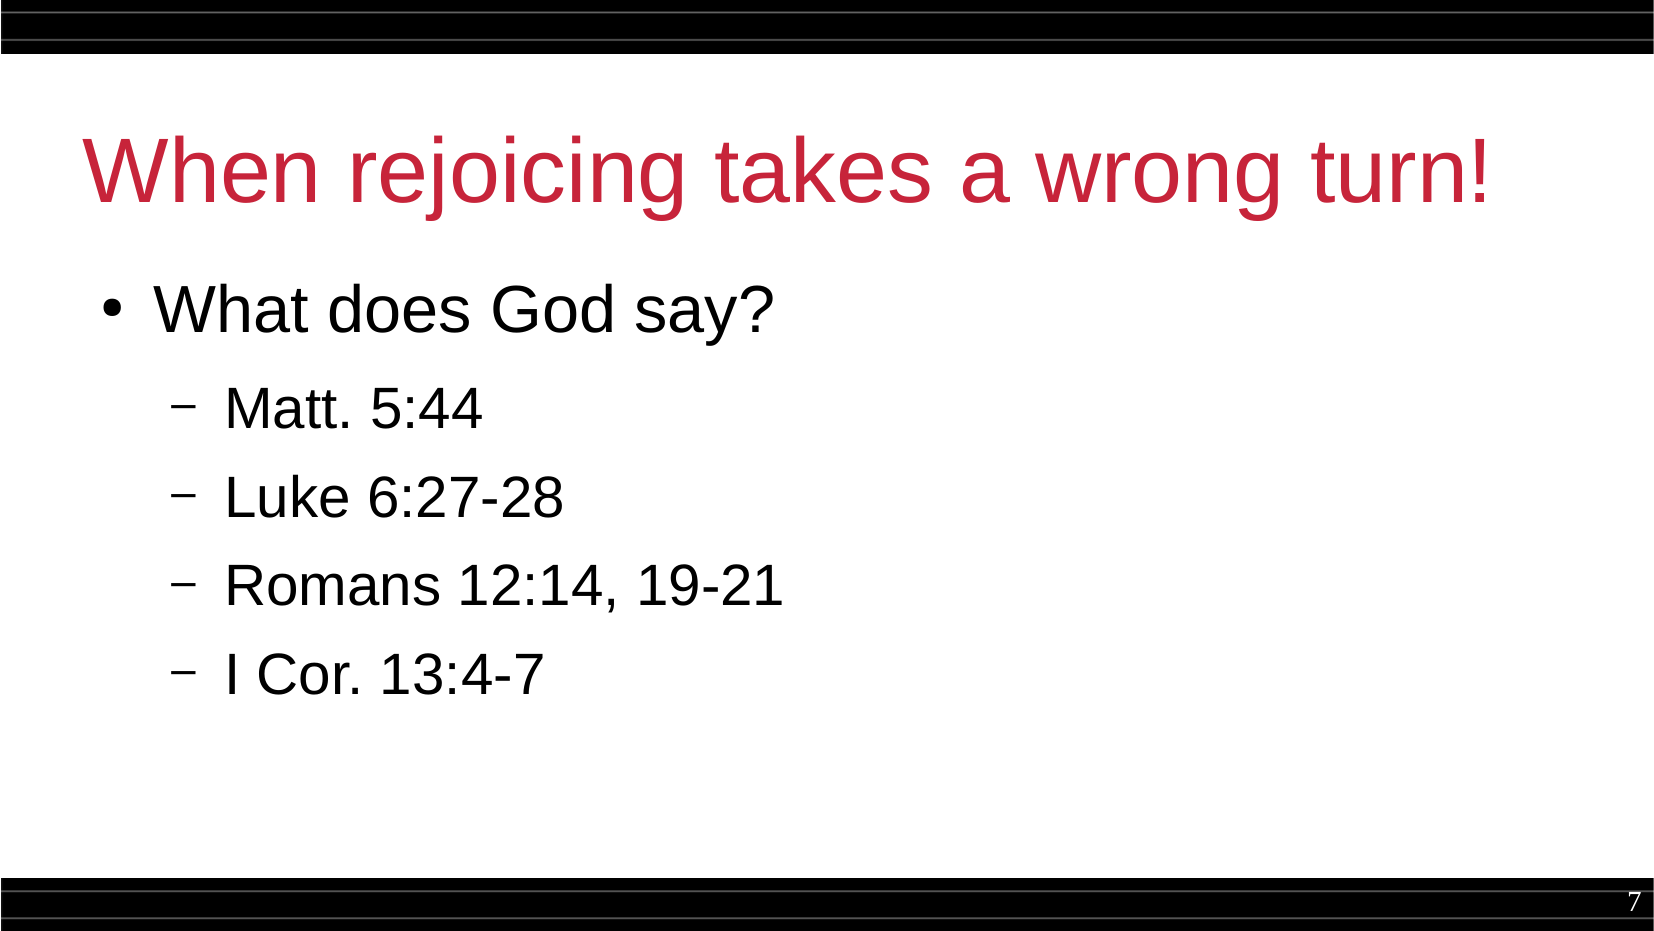

# When rejoicing takes a wrong turn!
What does God say?
Matt. 5:44
Luke 6:27-28
Romans 12:14, 19-21
I Cor. 13:4-7